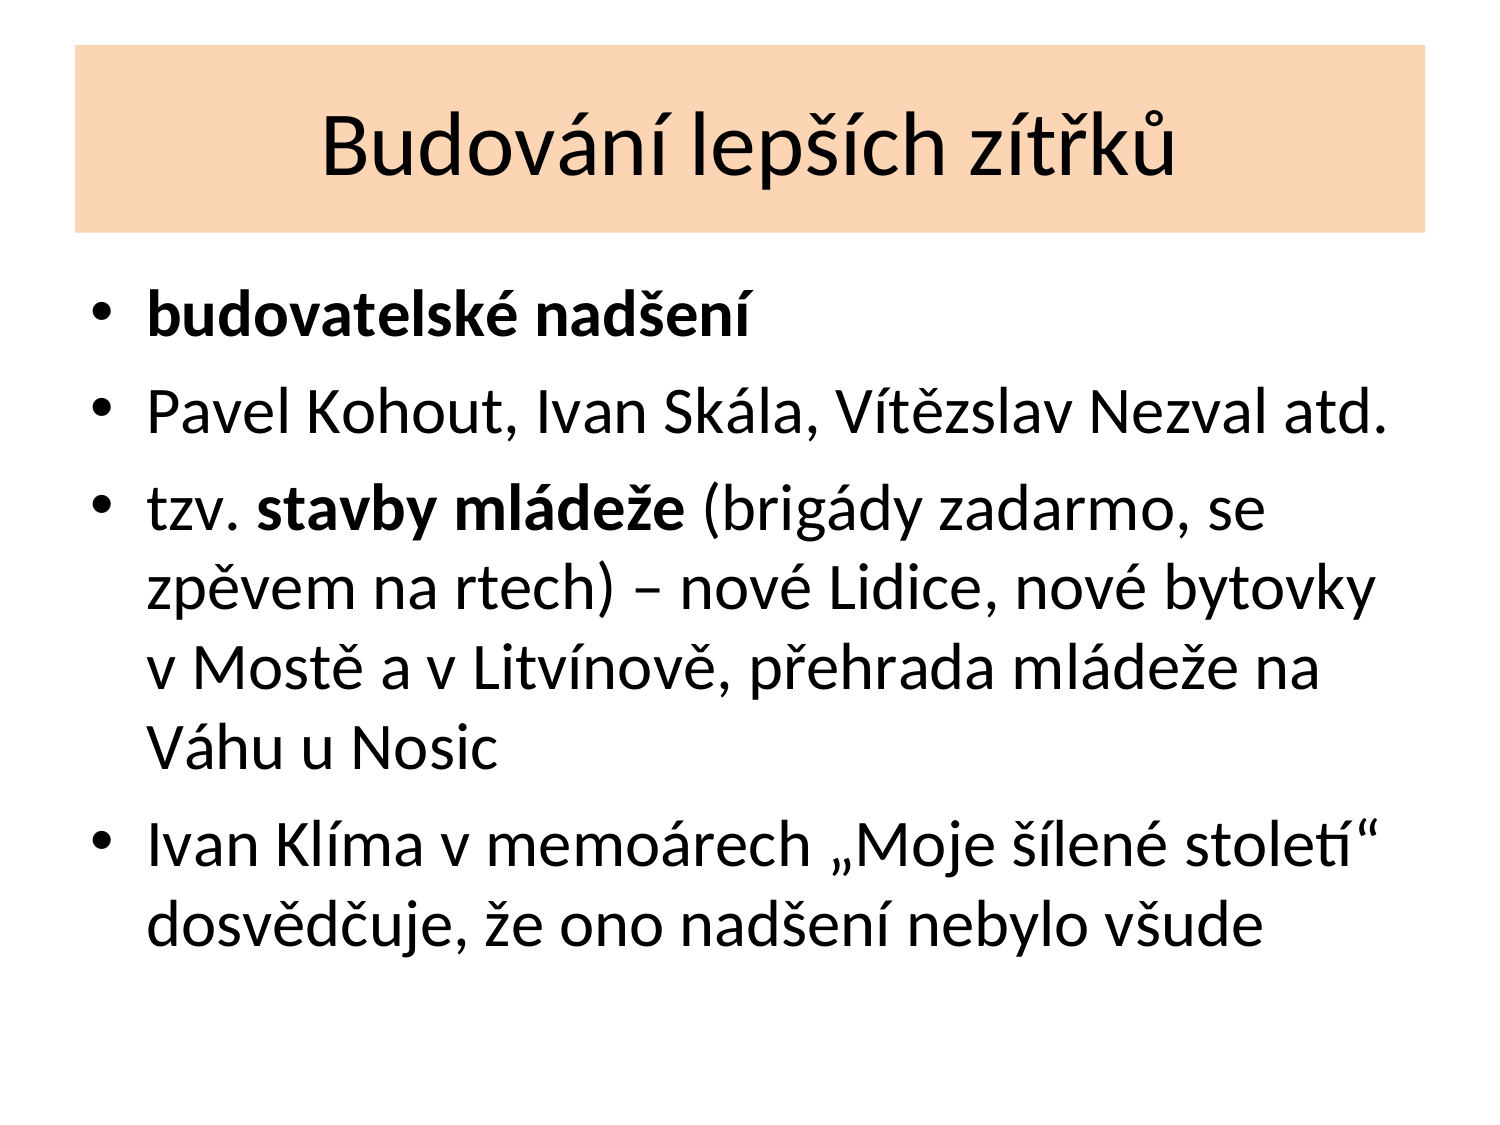

# Budování lepších zítřků
budovatelské nadšení
Pavel Kohout, Ivan Skála, Vítězslav Nezval atd.
tzv. stavby mládeže (brigády zadarmo, se zpěvem na rtech) – nové Lidice, nové bytovky v Mostě a v Litvínově, přehrada mládeže na Váhu u Nosic
Ivan Klíma v memoárech „Moje šílené století“ dosvědčuje, že ono nadšení nebylo všude